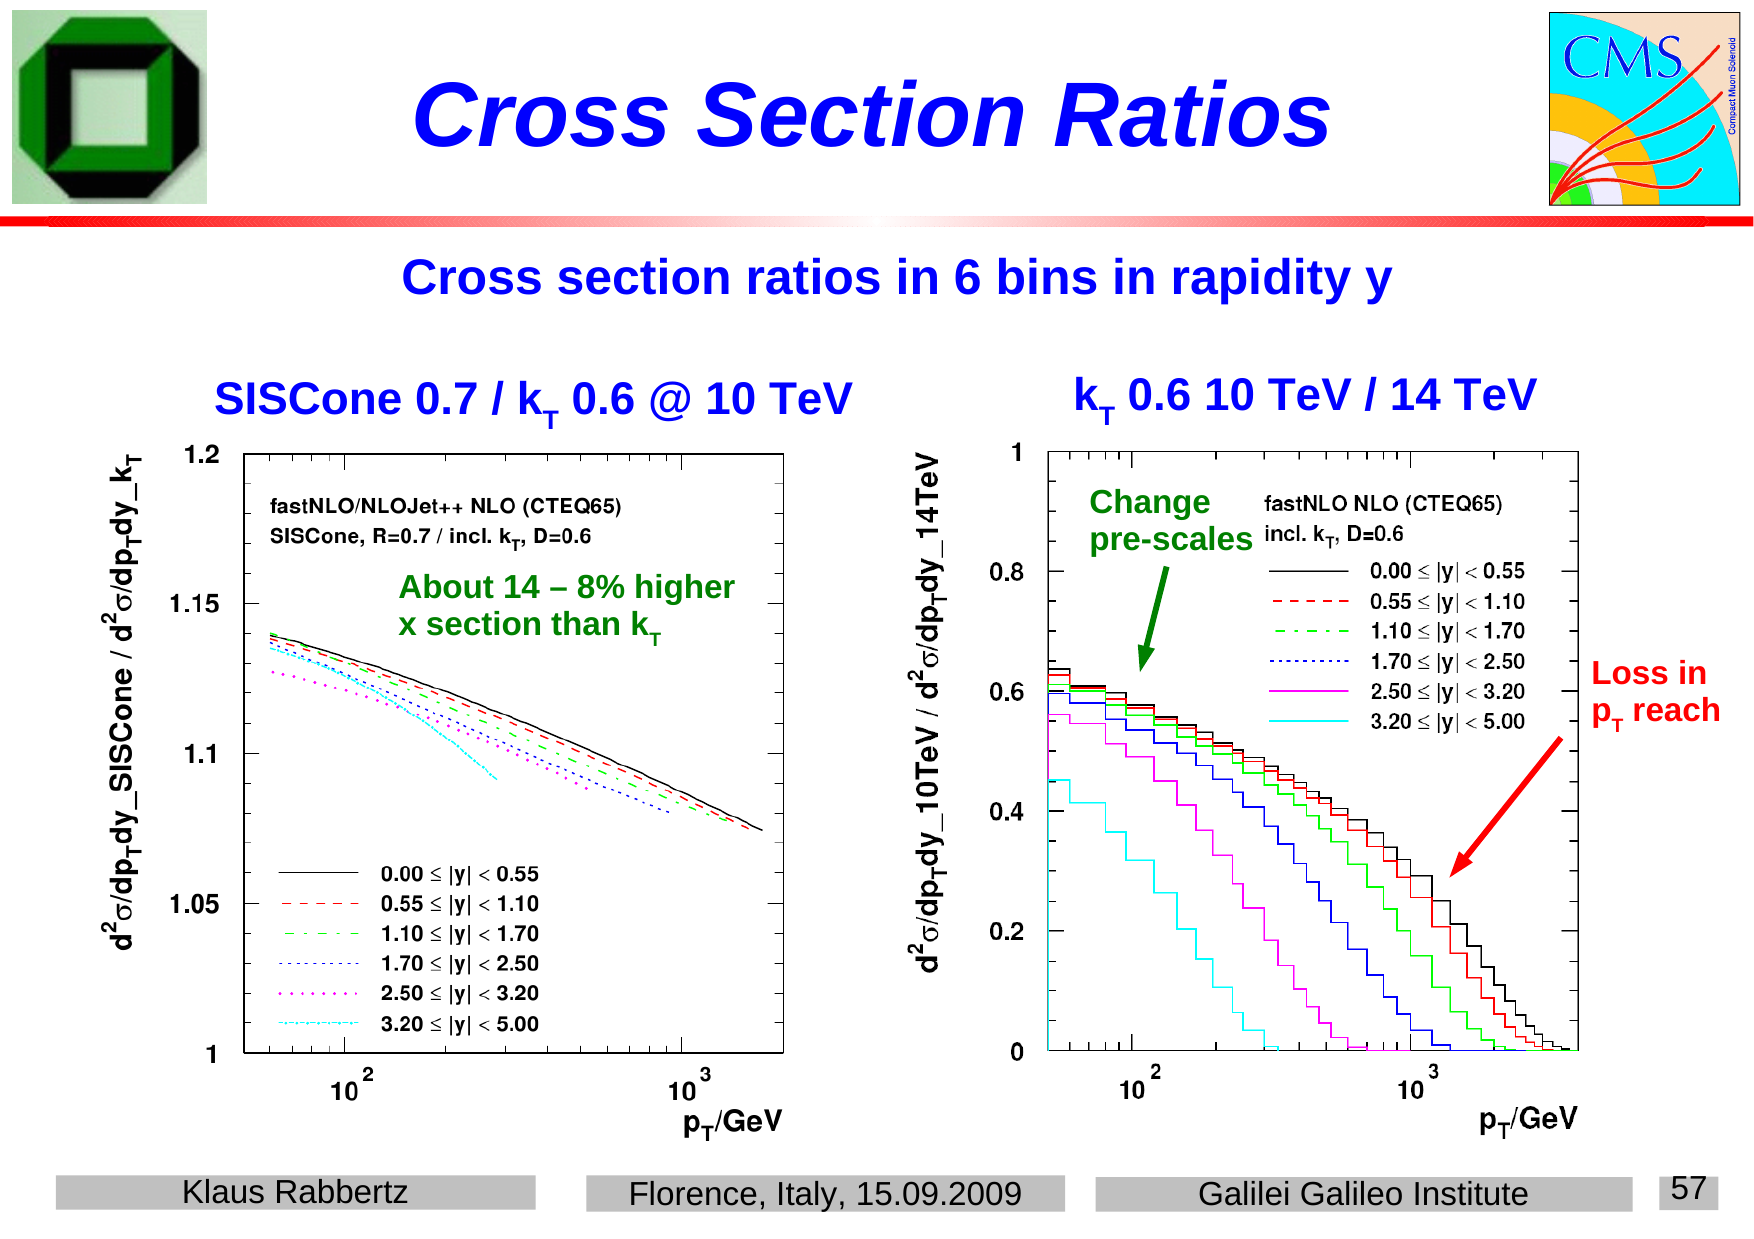

# Cross Section Ratios
Cross section ratios in 6 bins in rapidity y
kT 0.6 10 TeV / 14 TeV
SISCone 0.7 / kT 0.6 @ 10 TeV
Change
pre-scales
Loss in
pT reach
About 14 – 8% higher
x section than kT